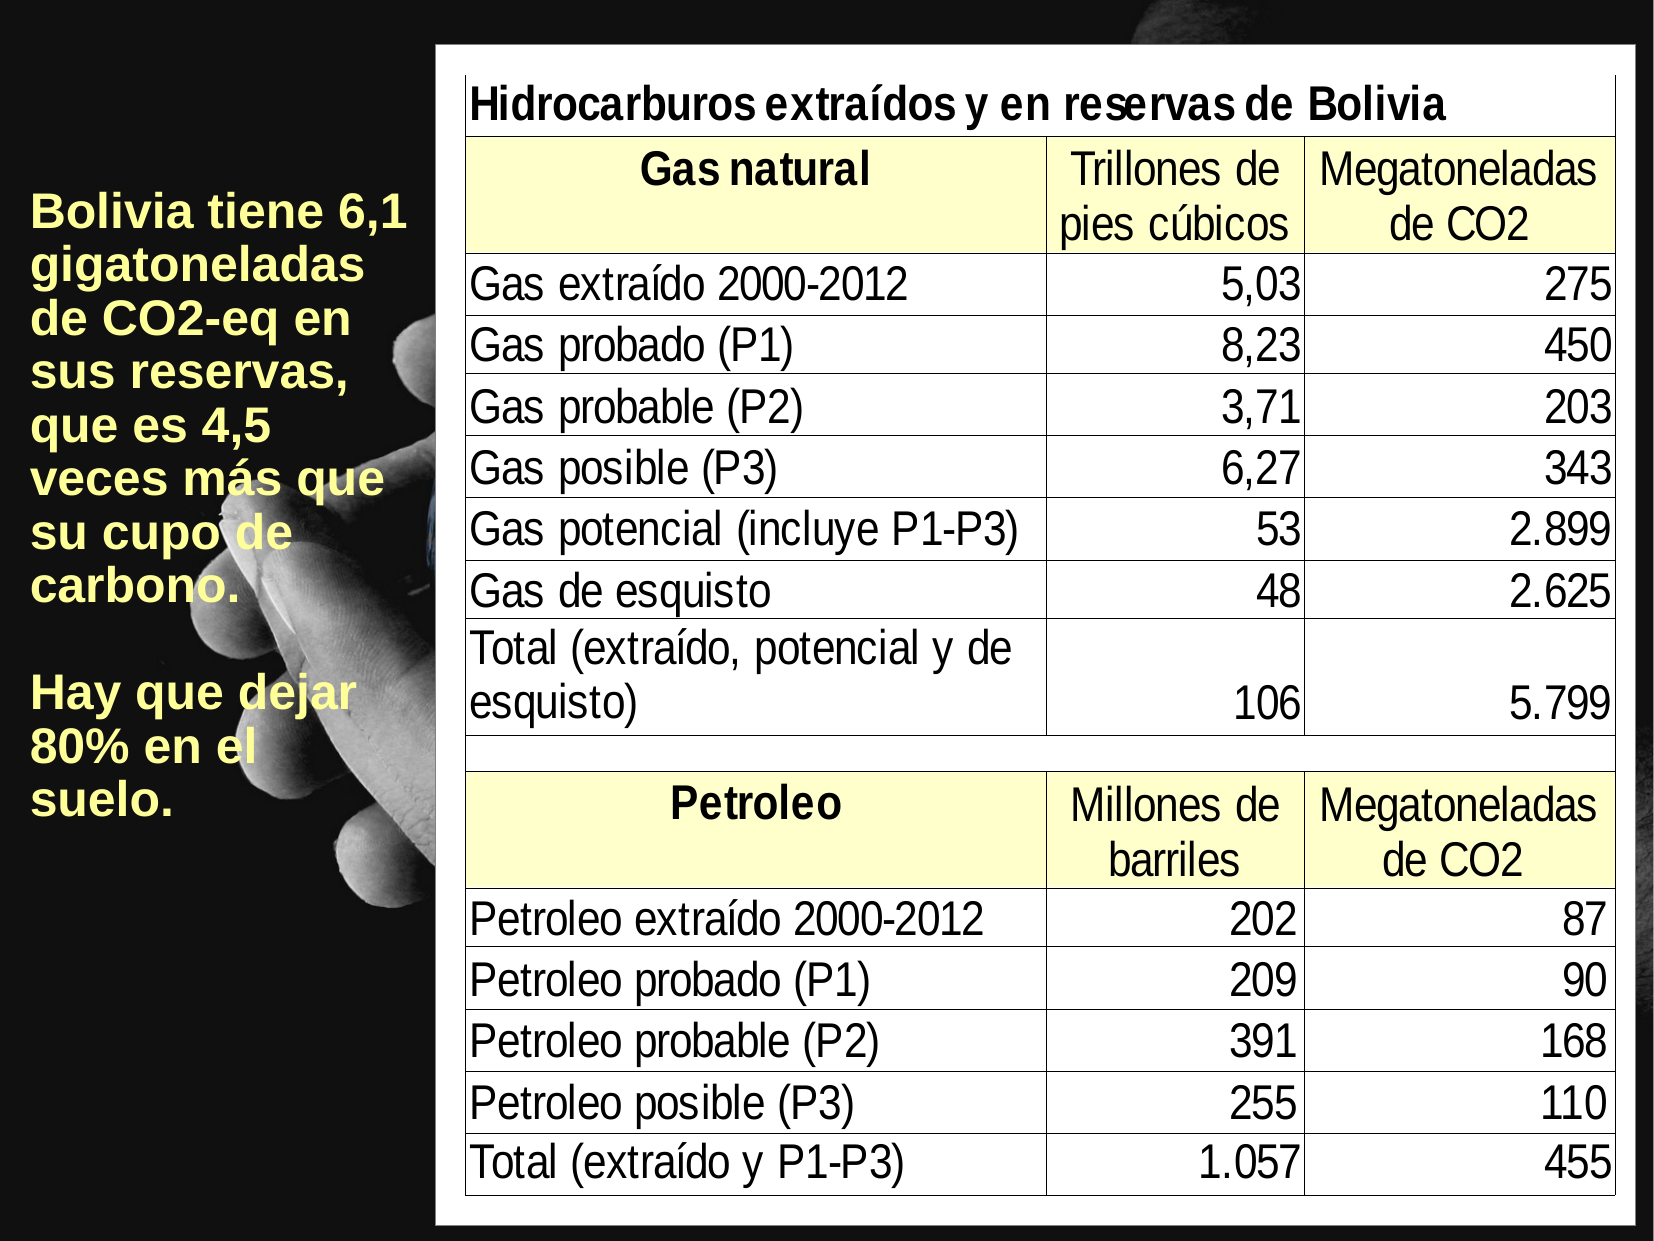

Bolivia tiene 6,1 gigatoneladas de CO2-eq en sus reservas, que es 4,5 veces más que su cupo de carbono.
Hay que dejar 80% en el suelo.